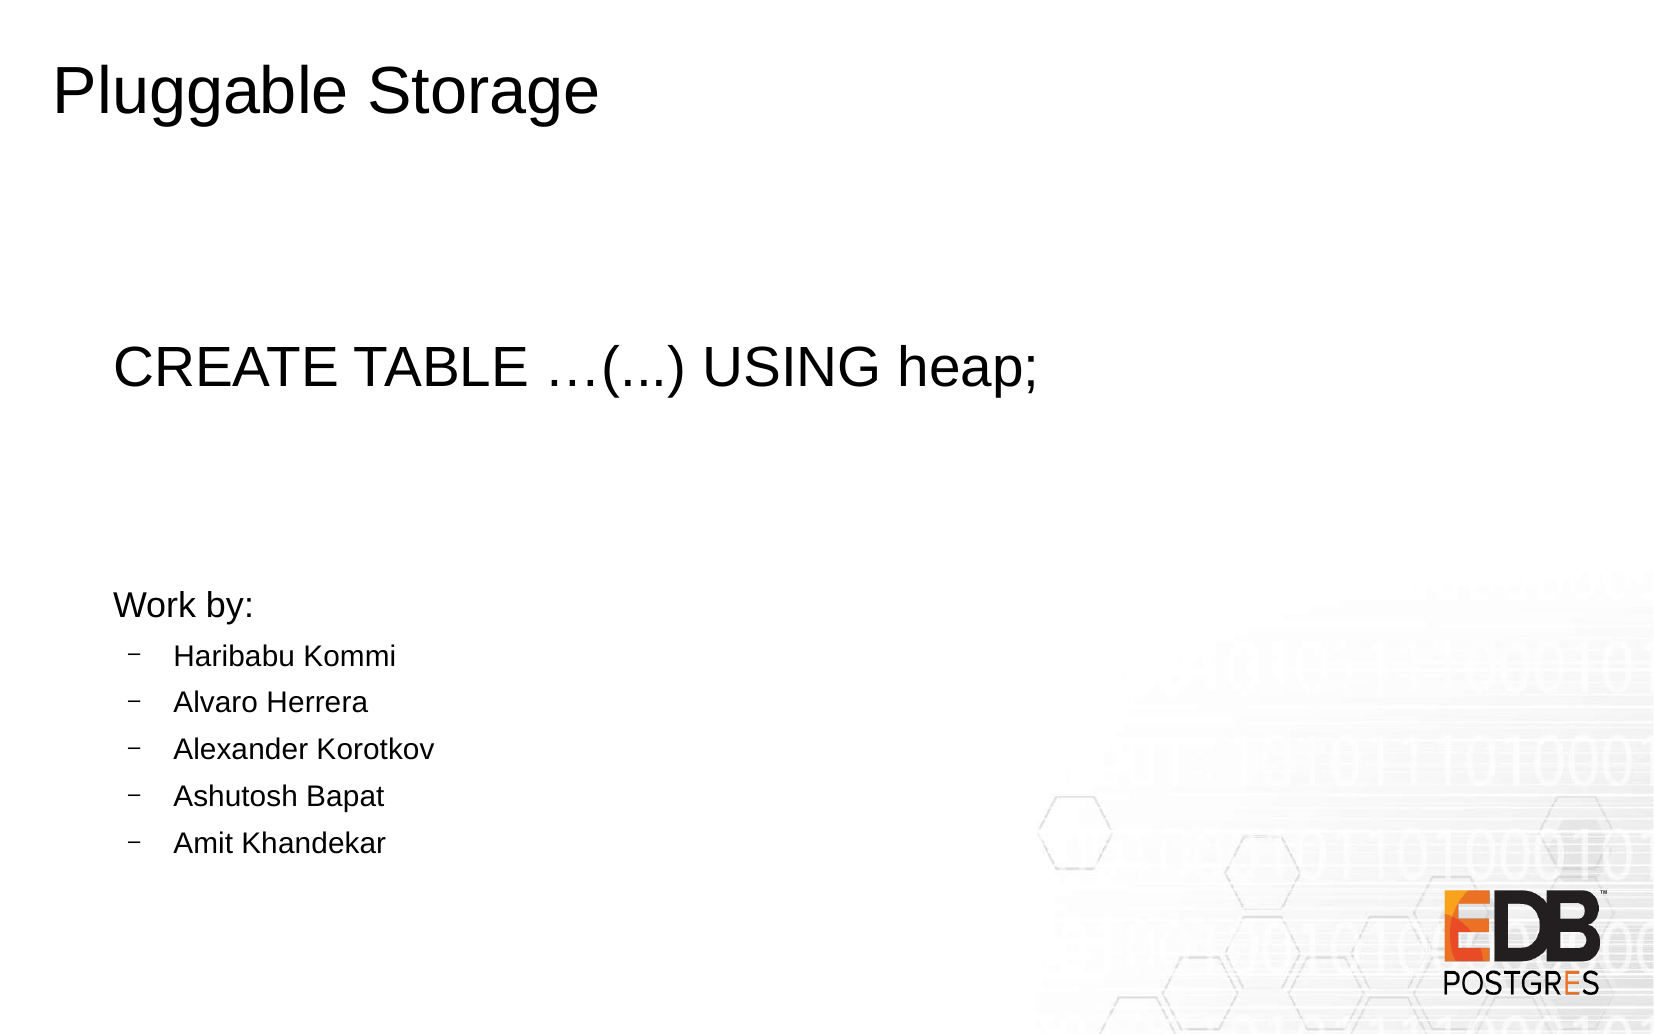

# Pluggable Storage
CREATE TABLE …(...) USING heap;
Work by:
Haribabu Kommi
Alvaro Herrera
Alexander Korotkov
Ashutosh Bapat
Amit Khandekar